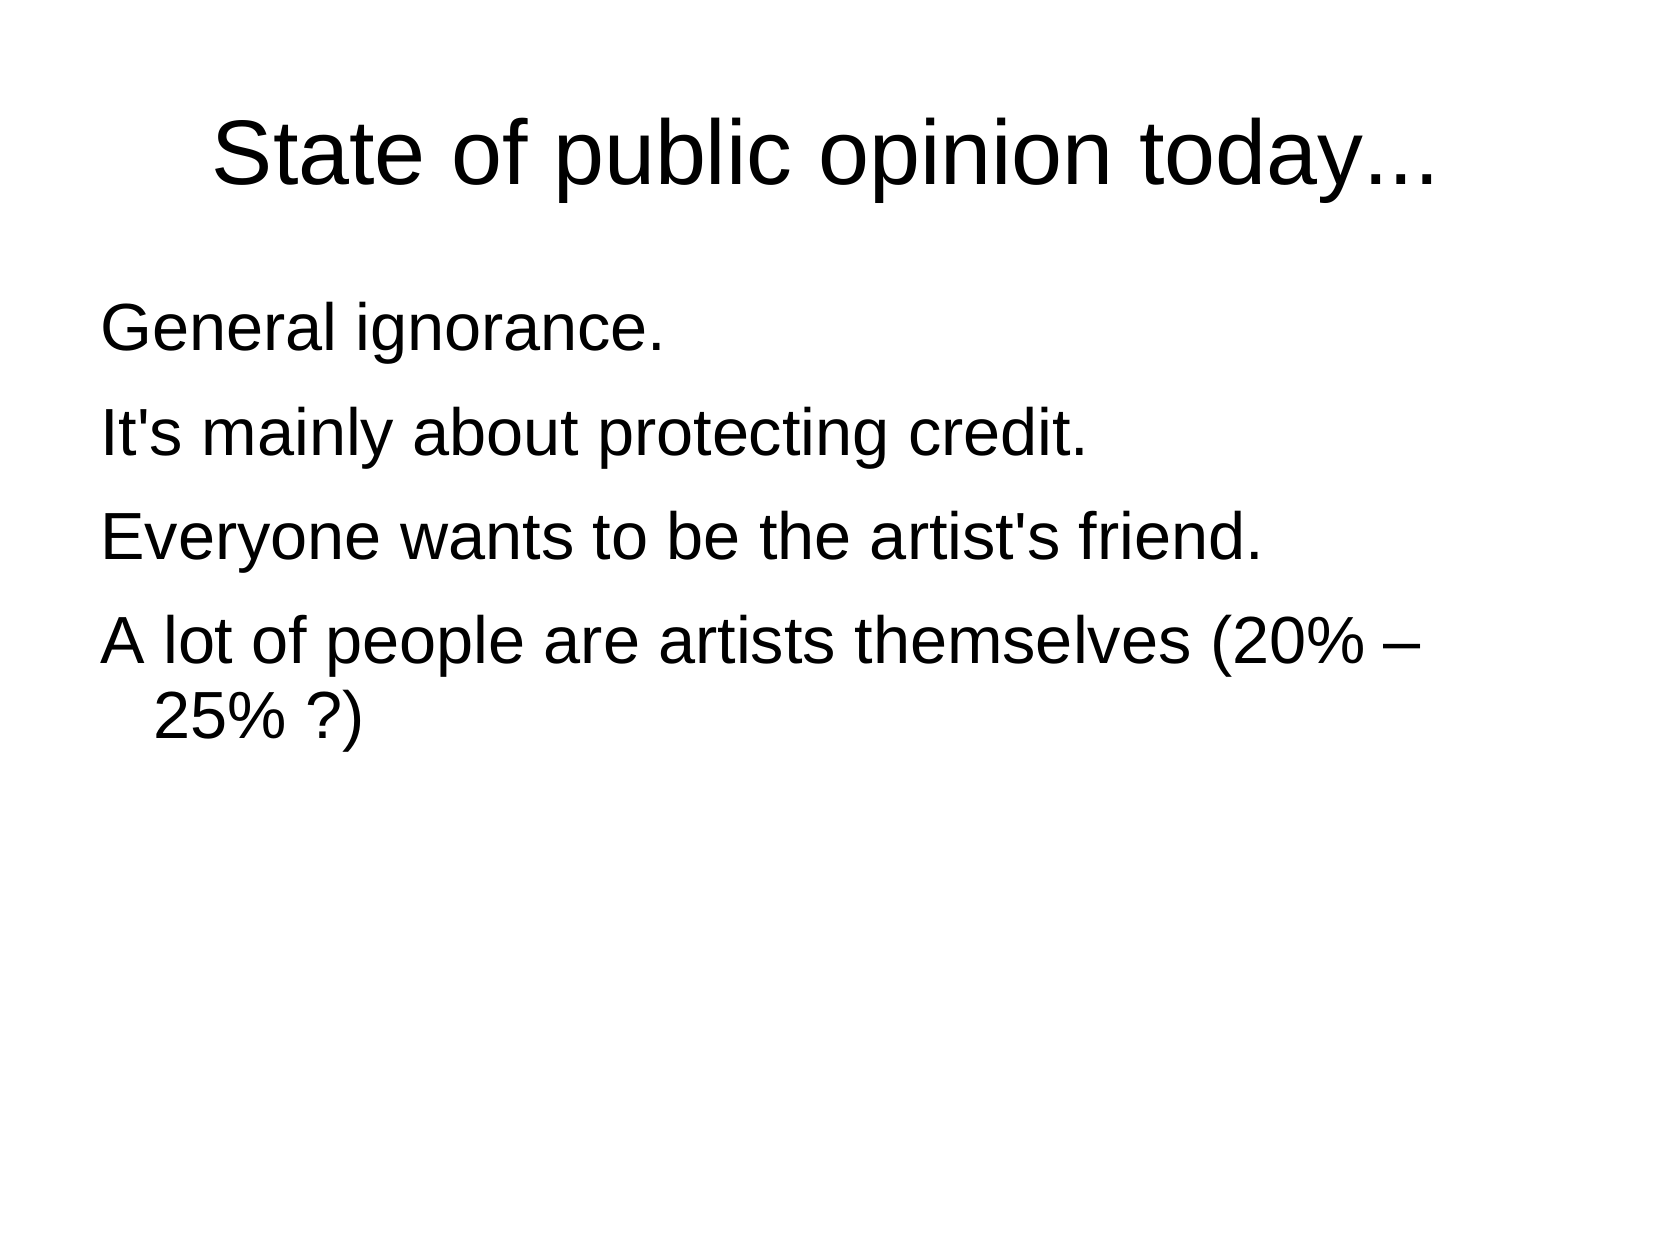

# State of public opinion today...
General ignorance.
It's mainly about protecting credit.
Everyone wants to be the artist's friend.
A lot of people are artists themselves (20% – 25% ?)